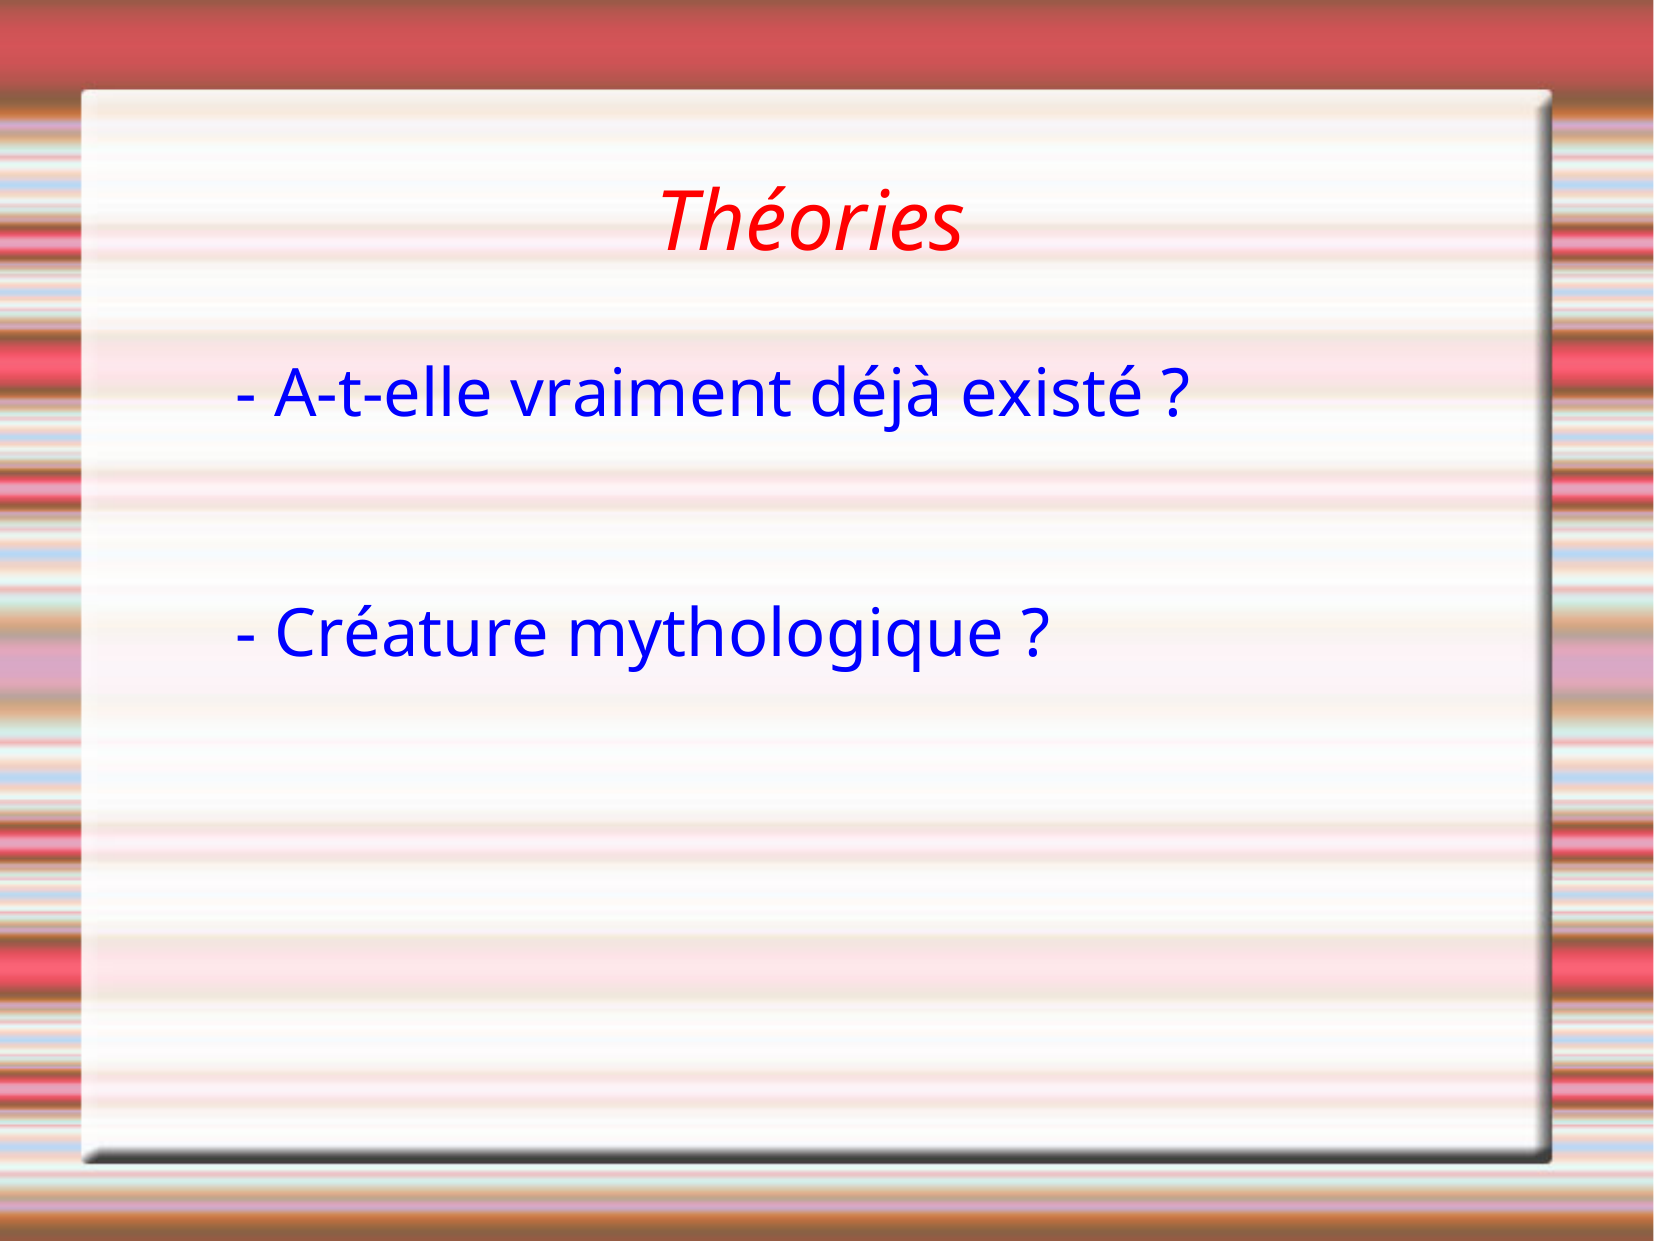

# Théories
- A-t-elle vraiment déjà existé ?
- Créature mythologique ?